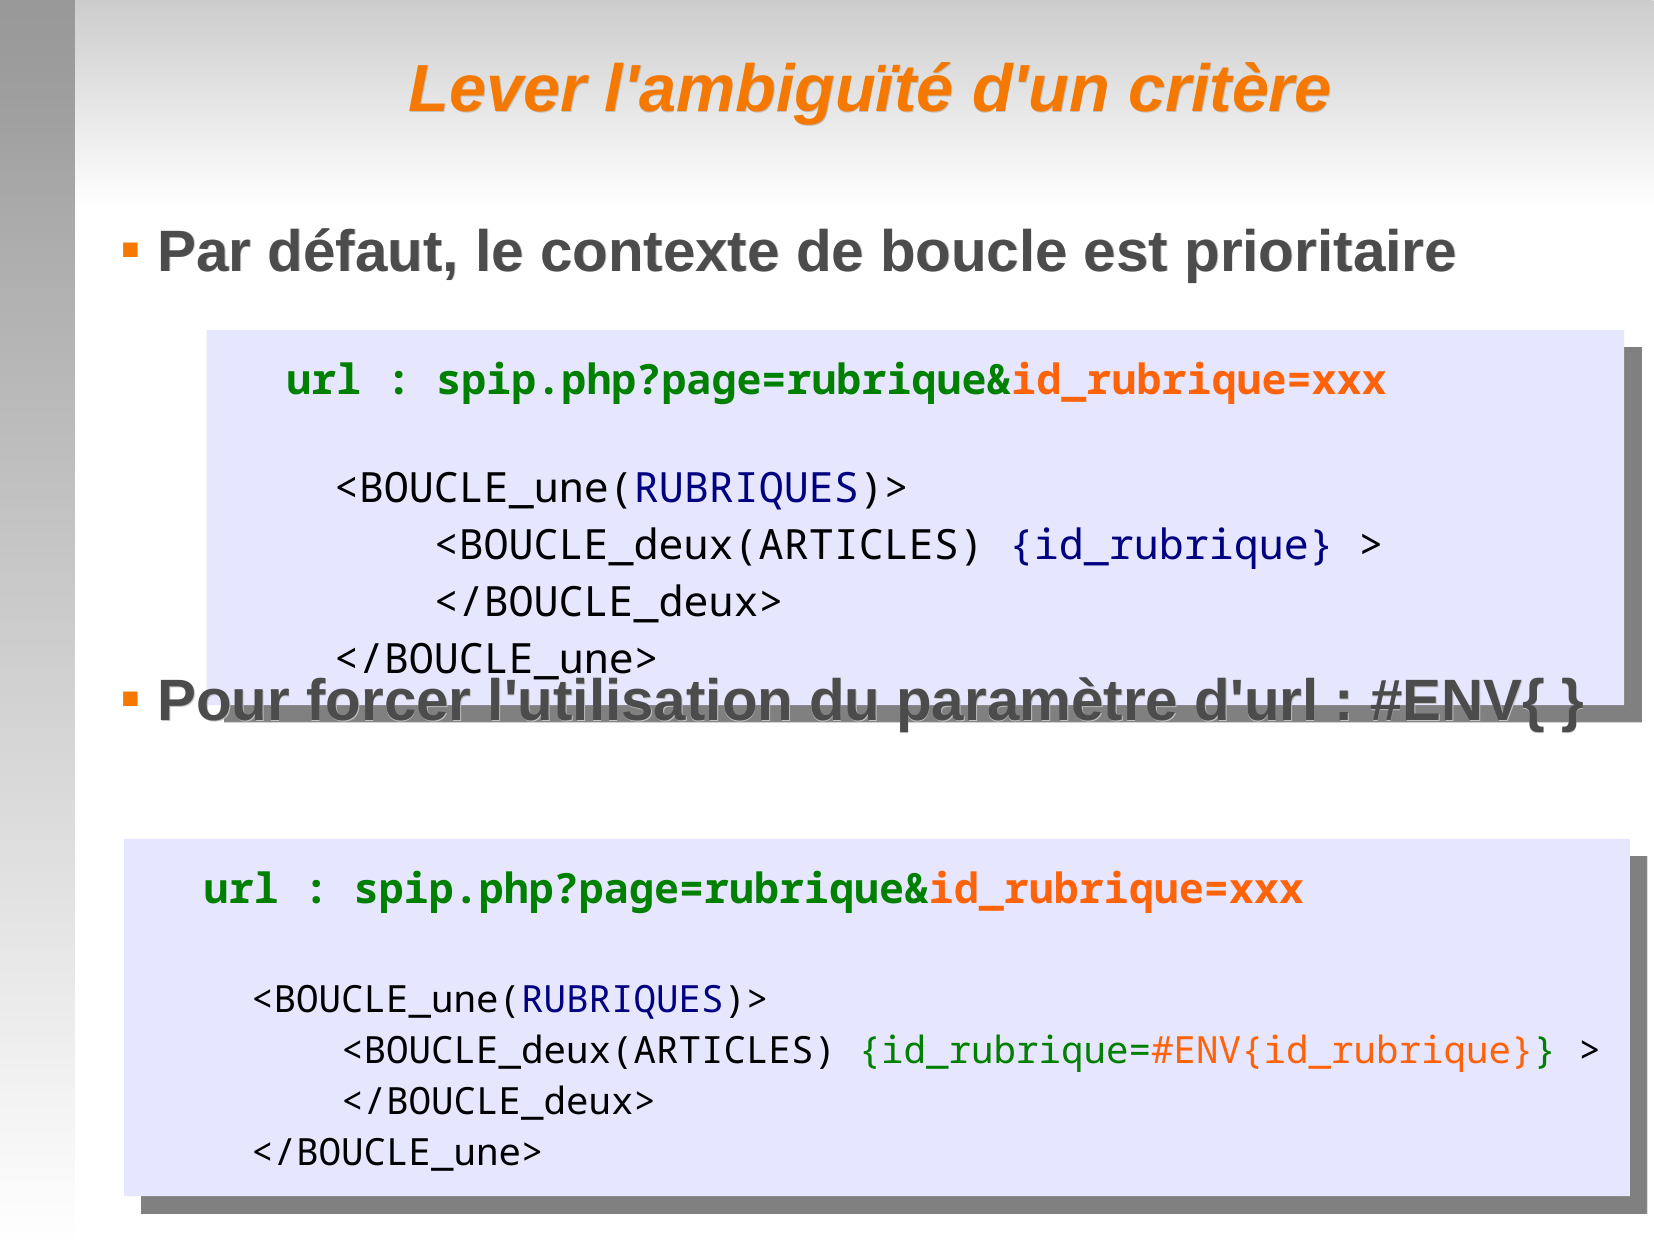

# Lever l'ambiguïté d'un critère
Par défaut, le contexte de boucle est prioritaire
Pour forcer l'utilisation du paramètre d'url : #ENV{ }
url : spip.php?page=rubrique&id_rubrique=xxx
<BOUCLE_une(RUBRIQUES)>
 <BOUCLE_deux(ARTICLES) {id_rubrique} >
 </BOUCLE_deux>
</BOUCLE_une>
url : spip.php?page=rubrique&id_rubrique=xxx
<BOUCLE_une(RUBRIQUES)>
 <BOUCLE_deux(ARTICLES) {id_rubrique=#ENV{id_rubrique}} >
 </BOUCLE_deux>
</BOUCLE_une>